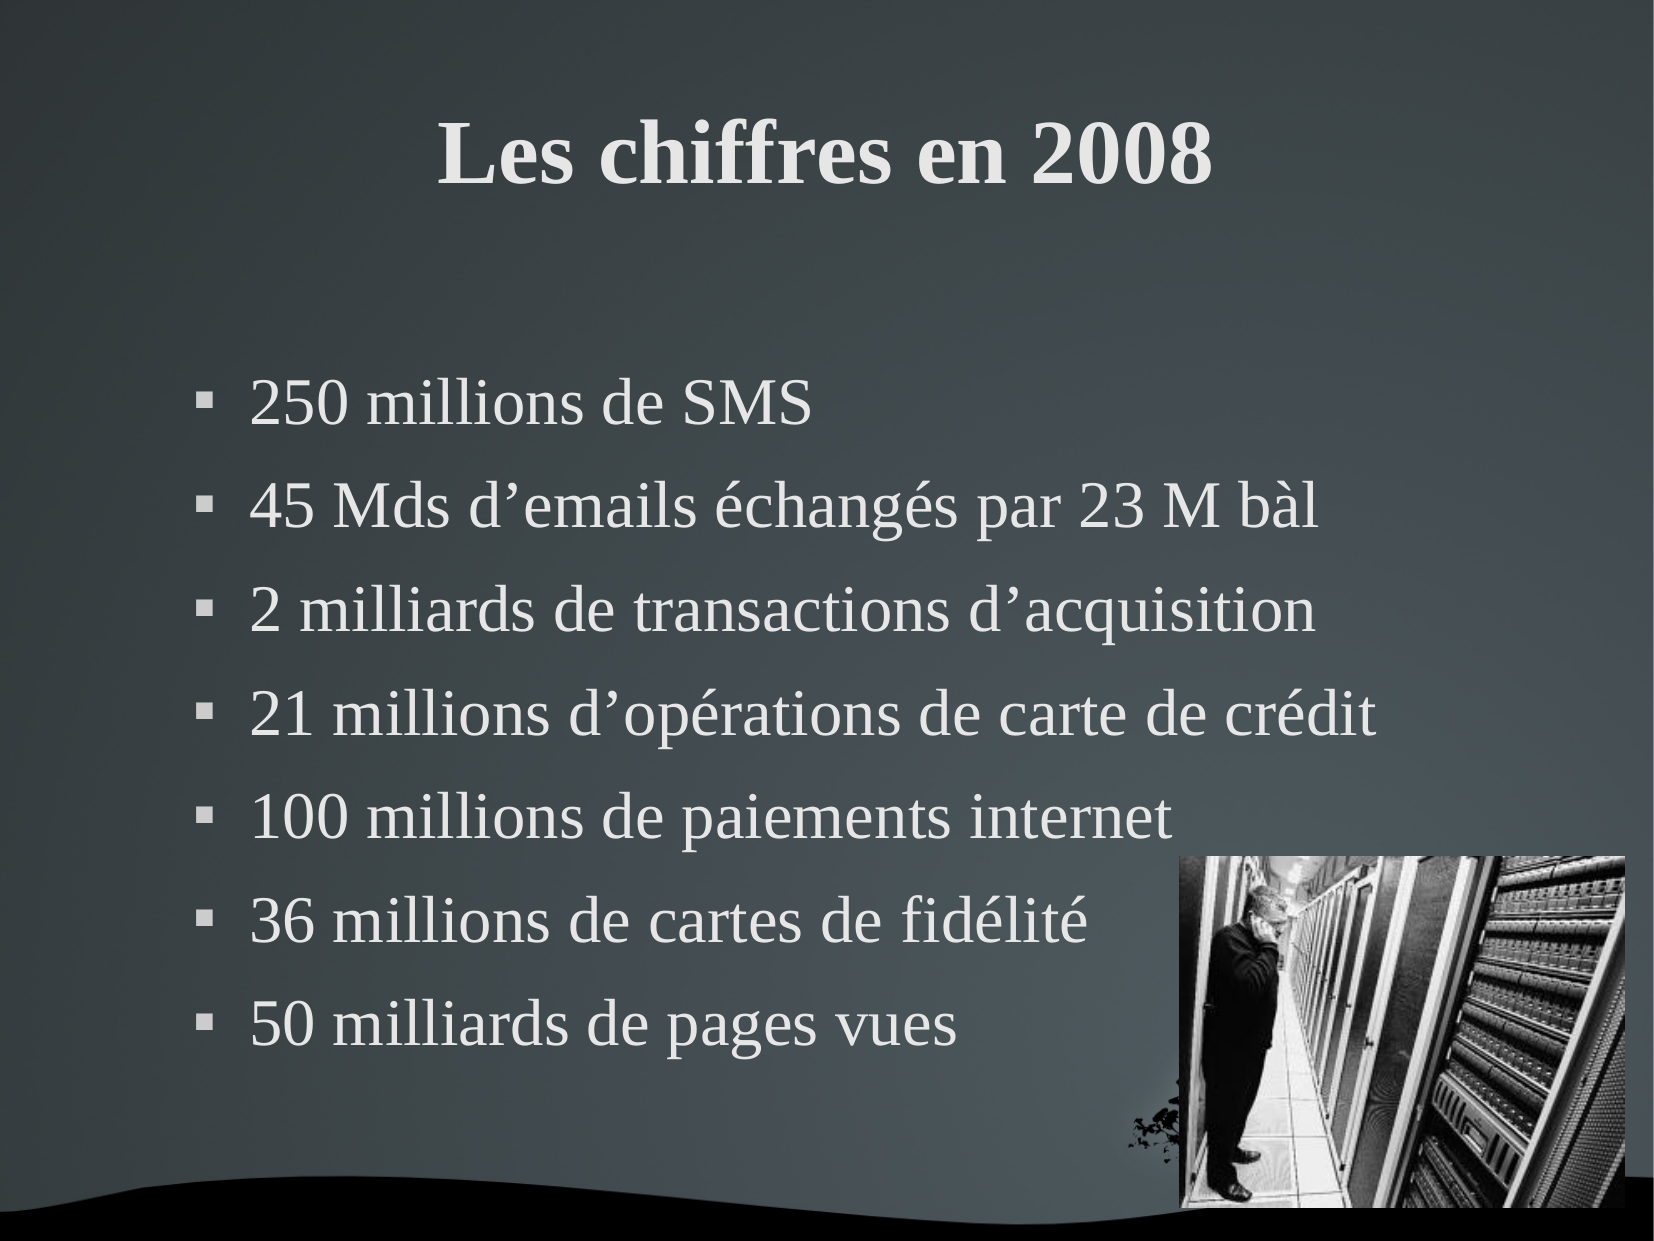

# Les chiffres en 2008
250 millions de SMS
45 Mds d’emails échangés par 23 M bàl
2 milliards de transactions d’acquisition
21 millions d’opérations de carte de crédit
100 millions de paiements internet
36 millions de cartes de fidélité
50 milliards de pages vues